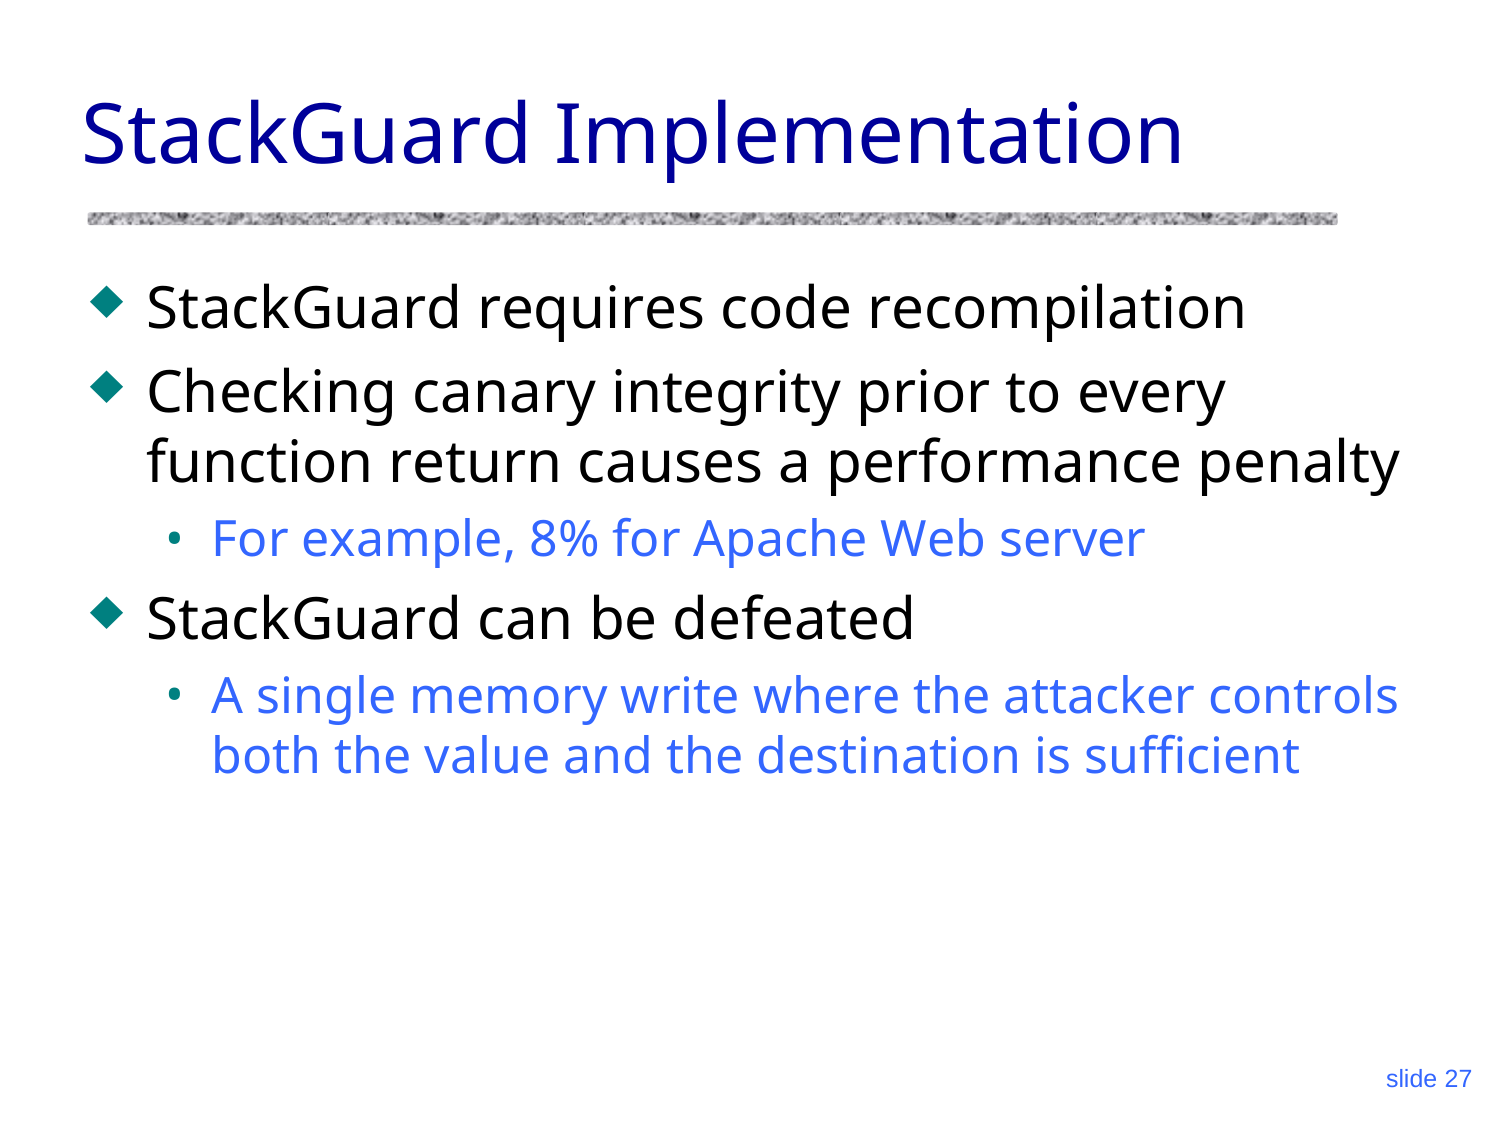

# StackGuard Implementation
StackGuard requires code recompilation
Checking canary integrity prior to every function return causes a performance penalty
For example, 8% for Apache Web server
StackGuard can be defeated
A single memory write where the attacker controls both the value and the destination is sufficient
slide